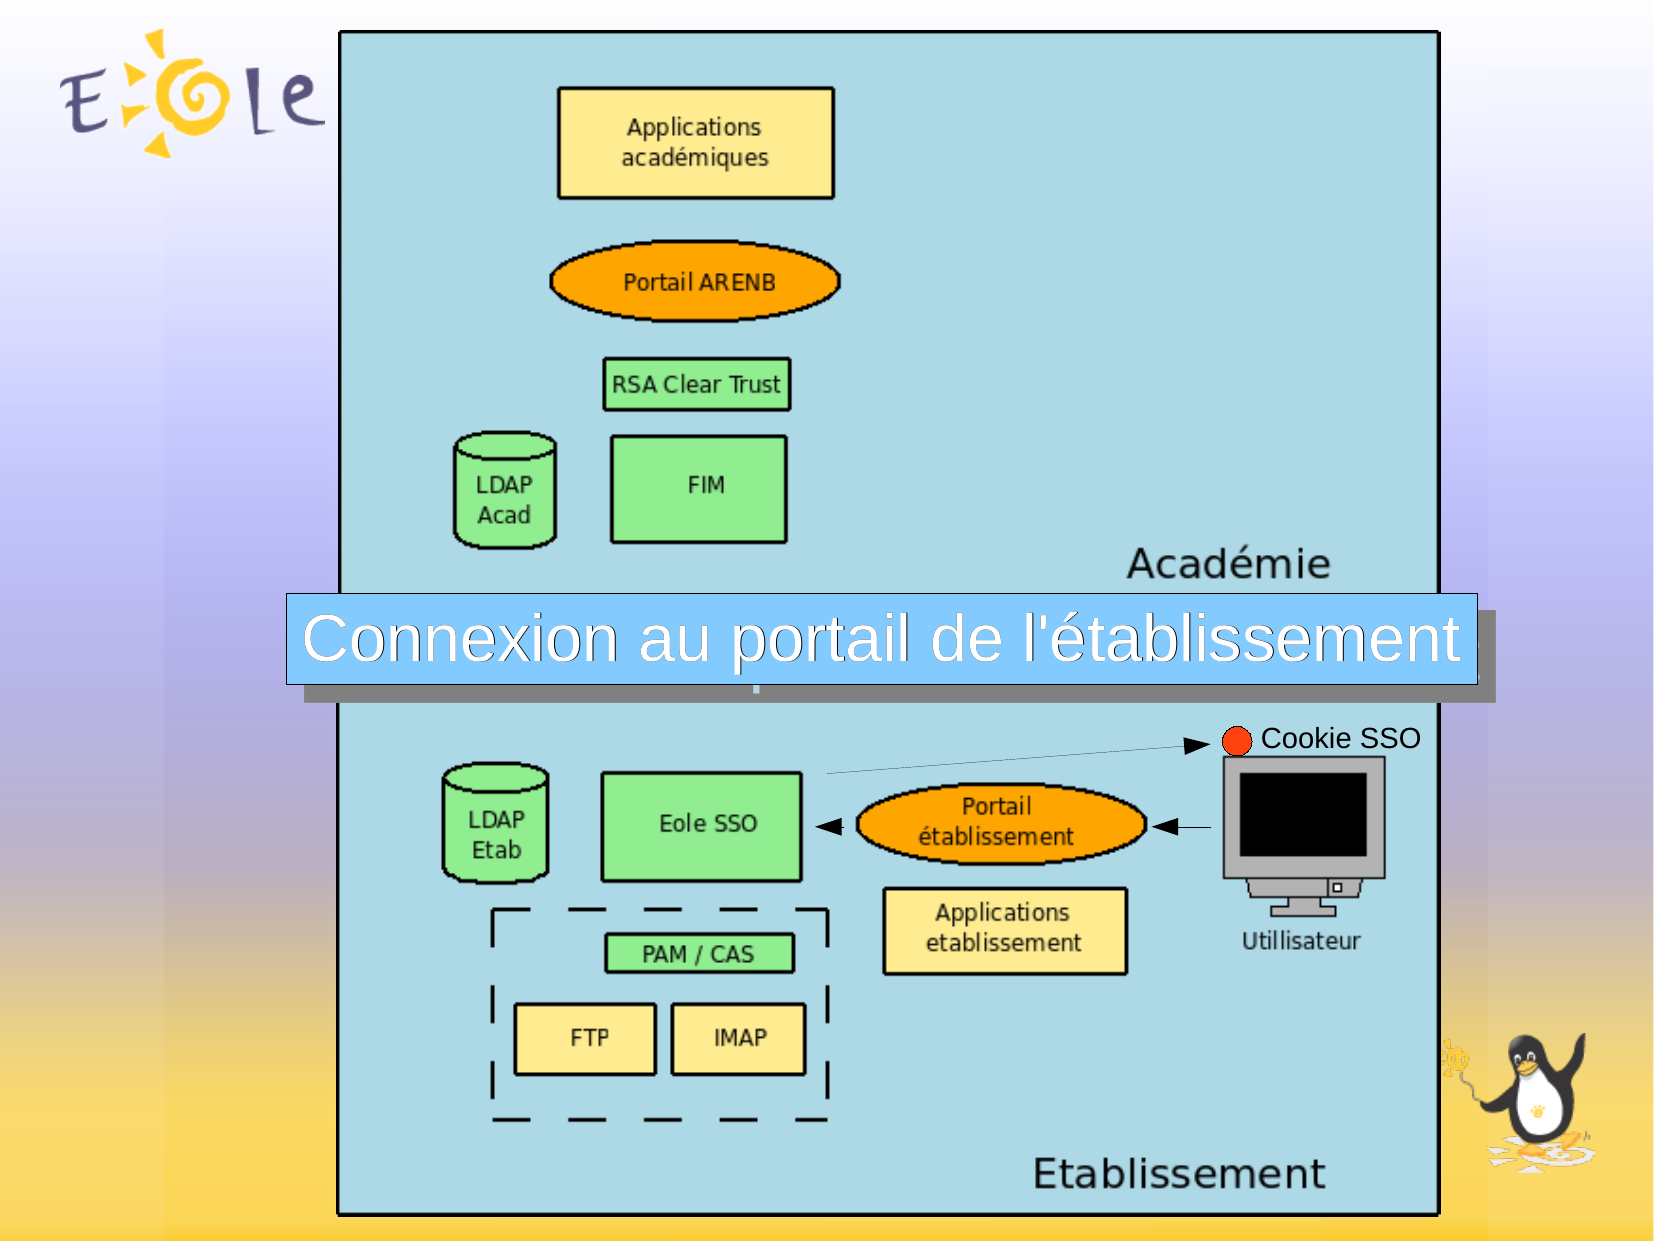

Connexion au portail de l'établissement
Cookie SSO